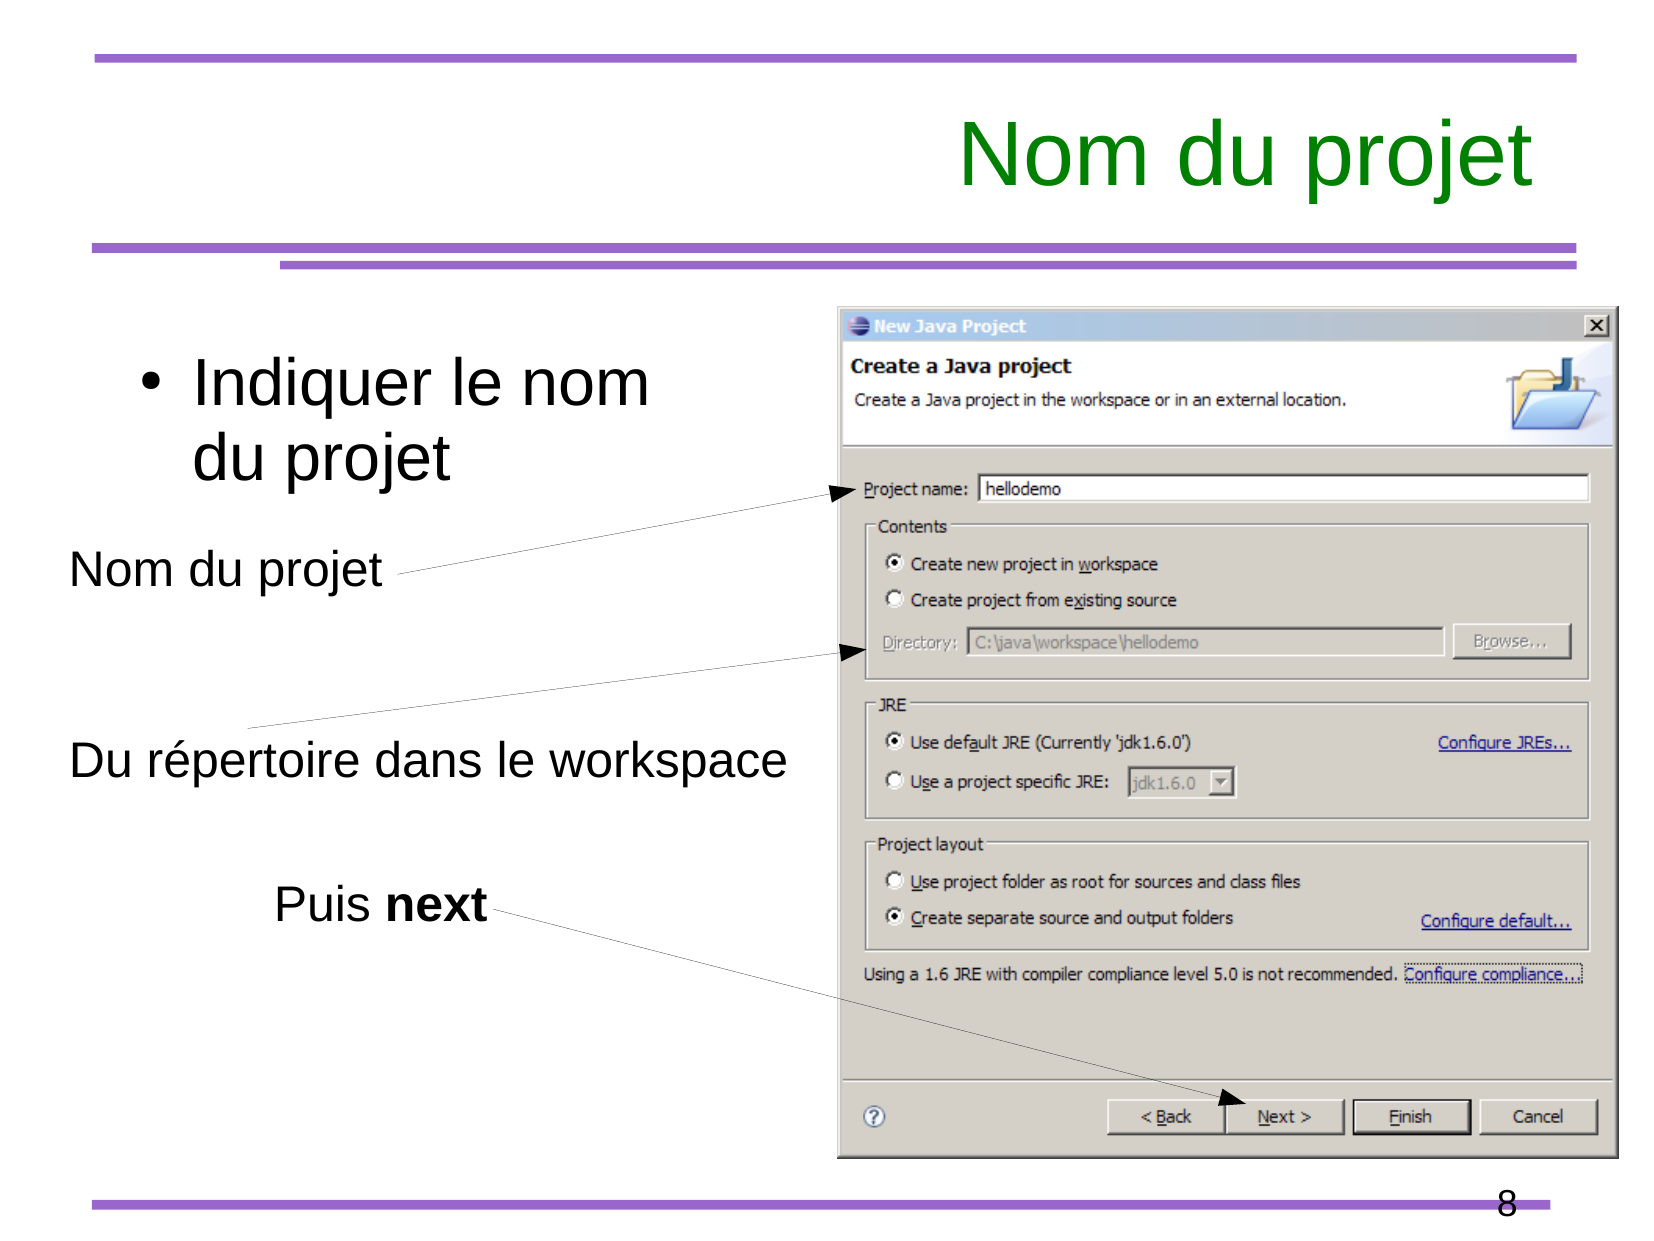

# Nom du projet
Indiquer le nom
du projet
Nom du projet
Du répertoire dans le workspace
Puis next